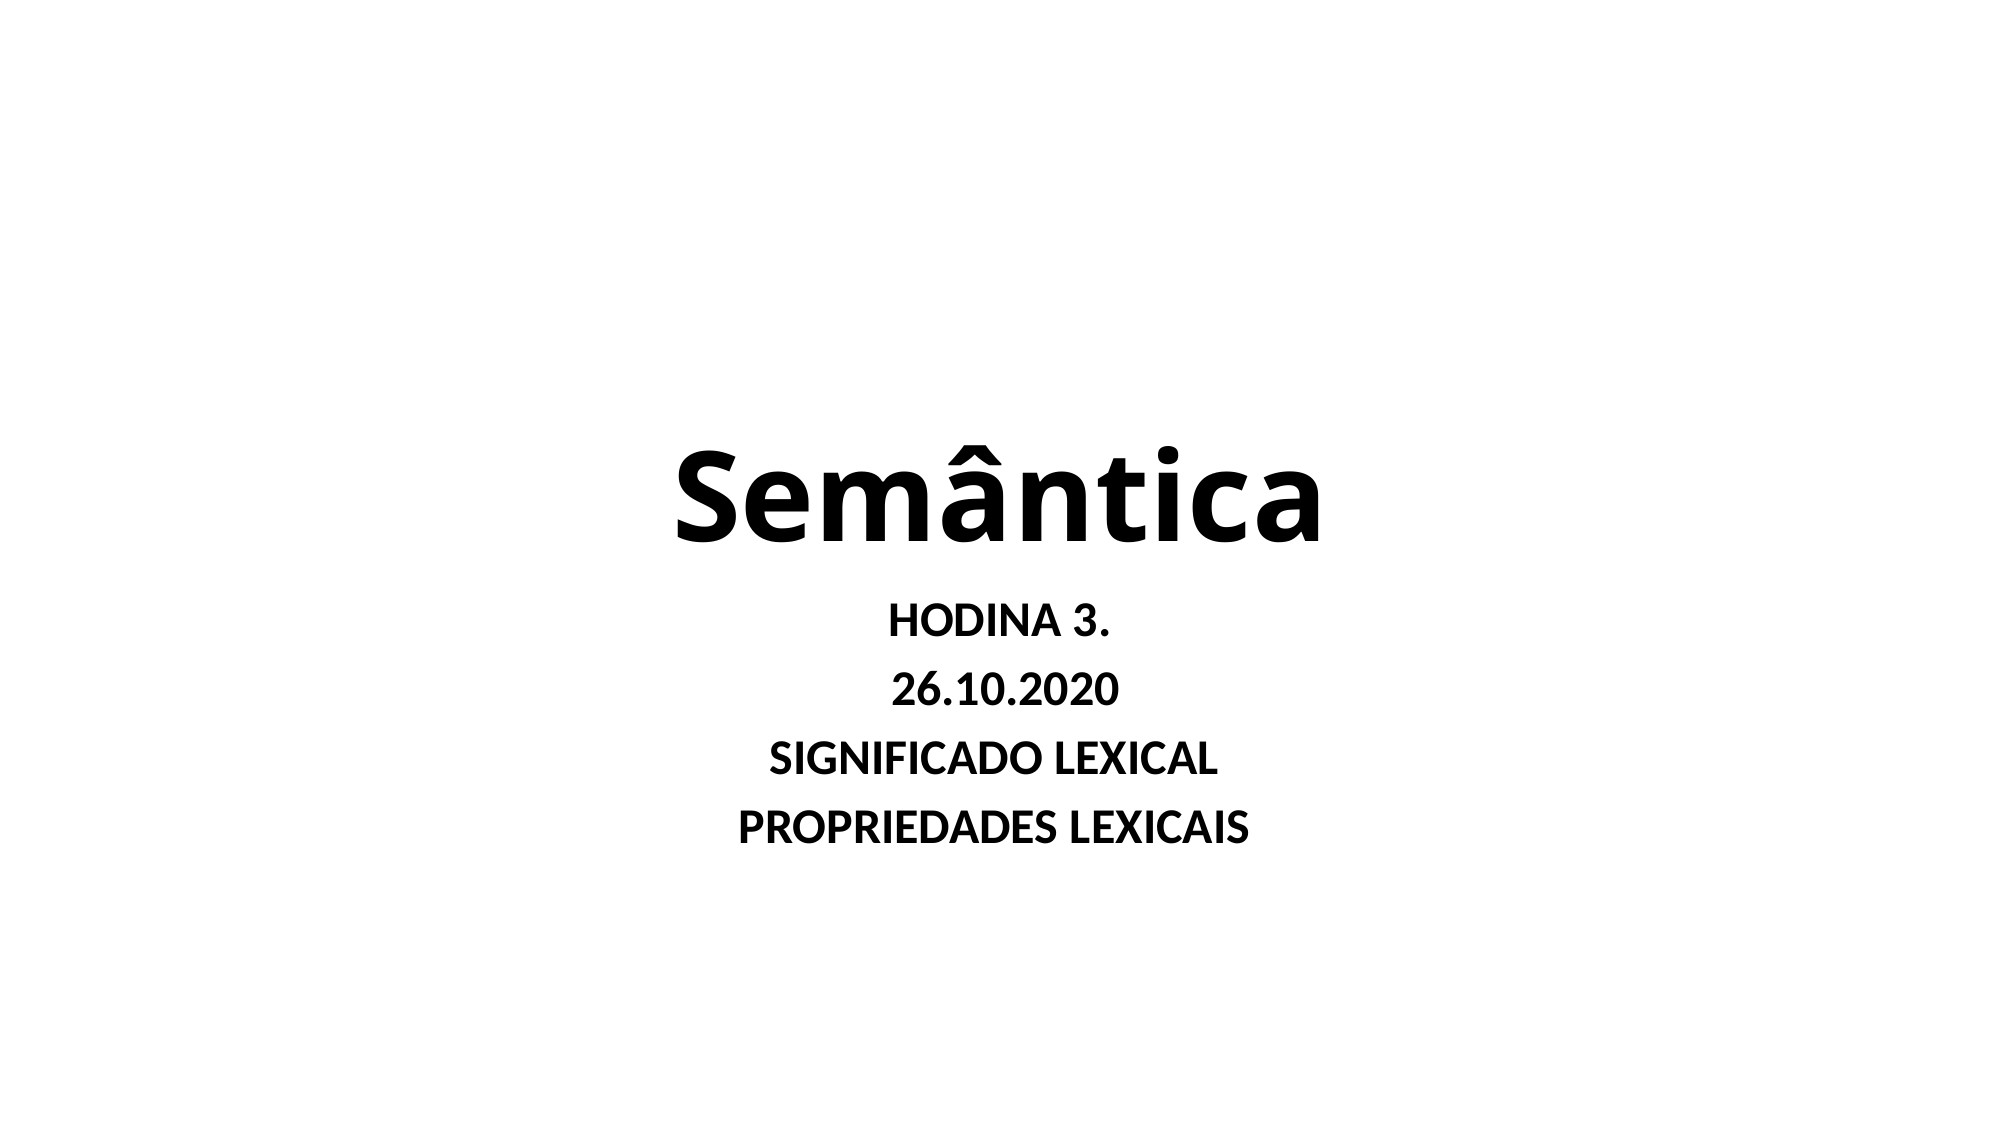

# Semântica
HODINA 3.
 26.10.2020
SIGNIFICADO LEXICAL
PROPRIEDADES LEXICAIS